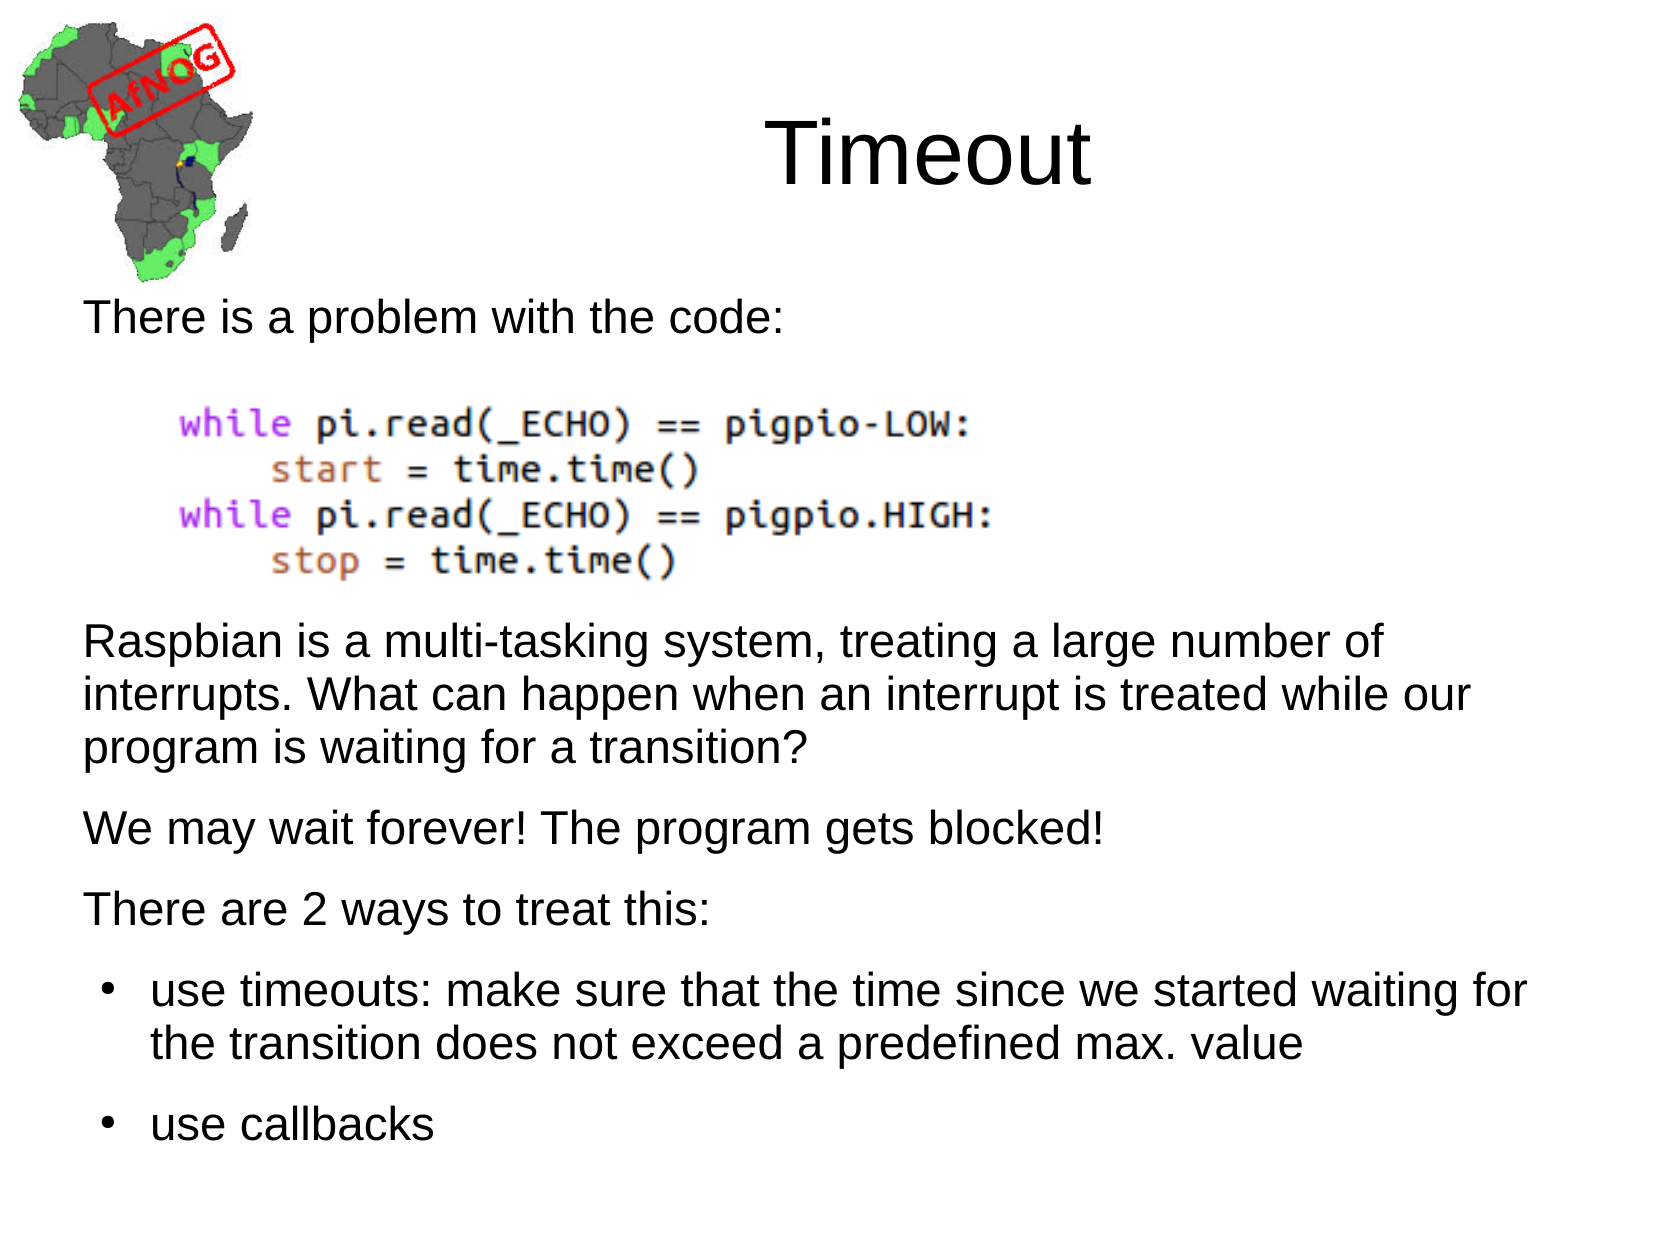

# Timeout
There is a problem with the code:
Raspbian is a multi-tasking system, treating a large number of interrupts. What can happen when an interrupt is treated while our program is waiting for a transition?
We may wait forever! The program gets blocked!
There are 2 ways to treat this:
use timeouts: make sure that the time since we started waiting for the transition does not exceed a predefined max. value
use callbacks